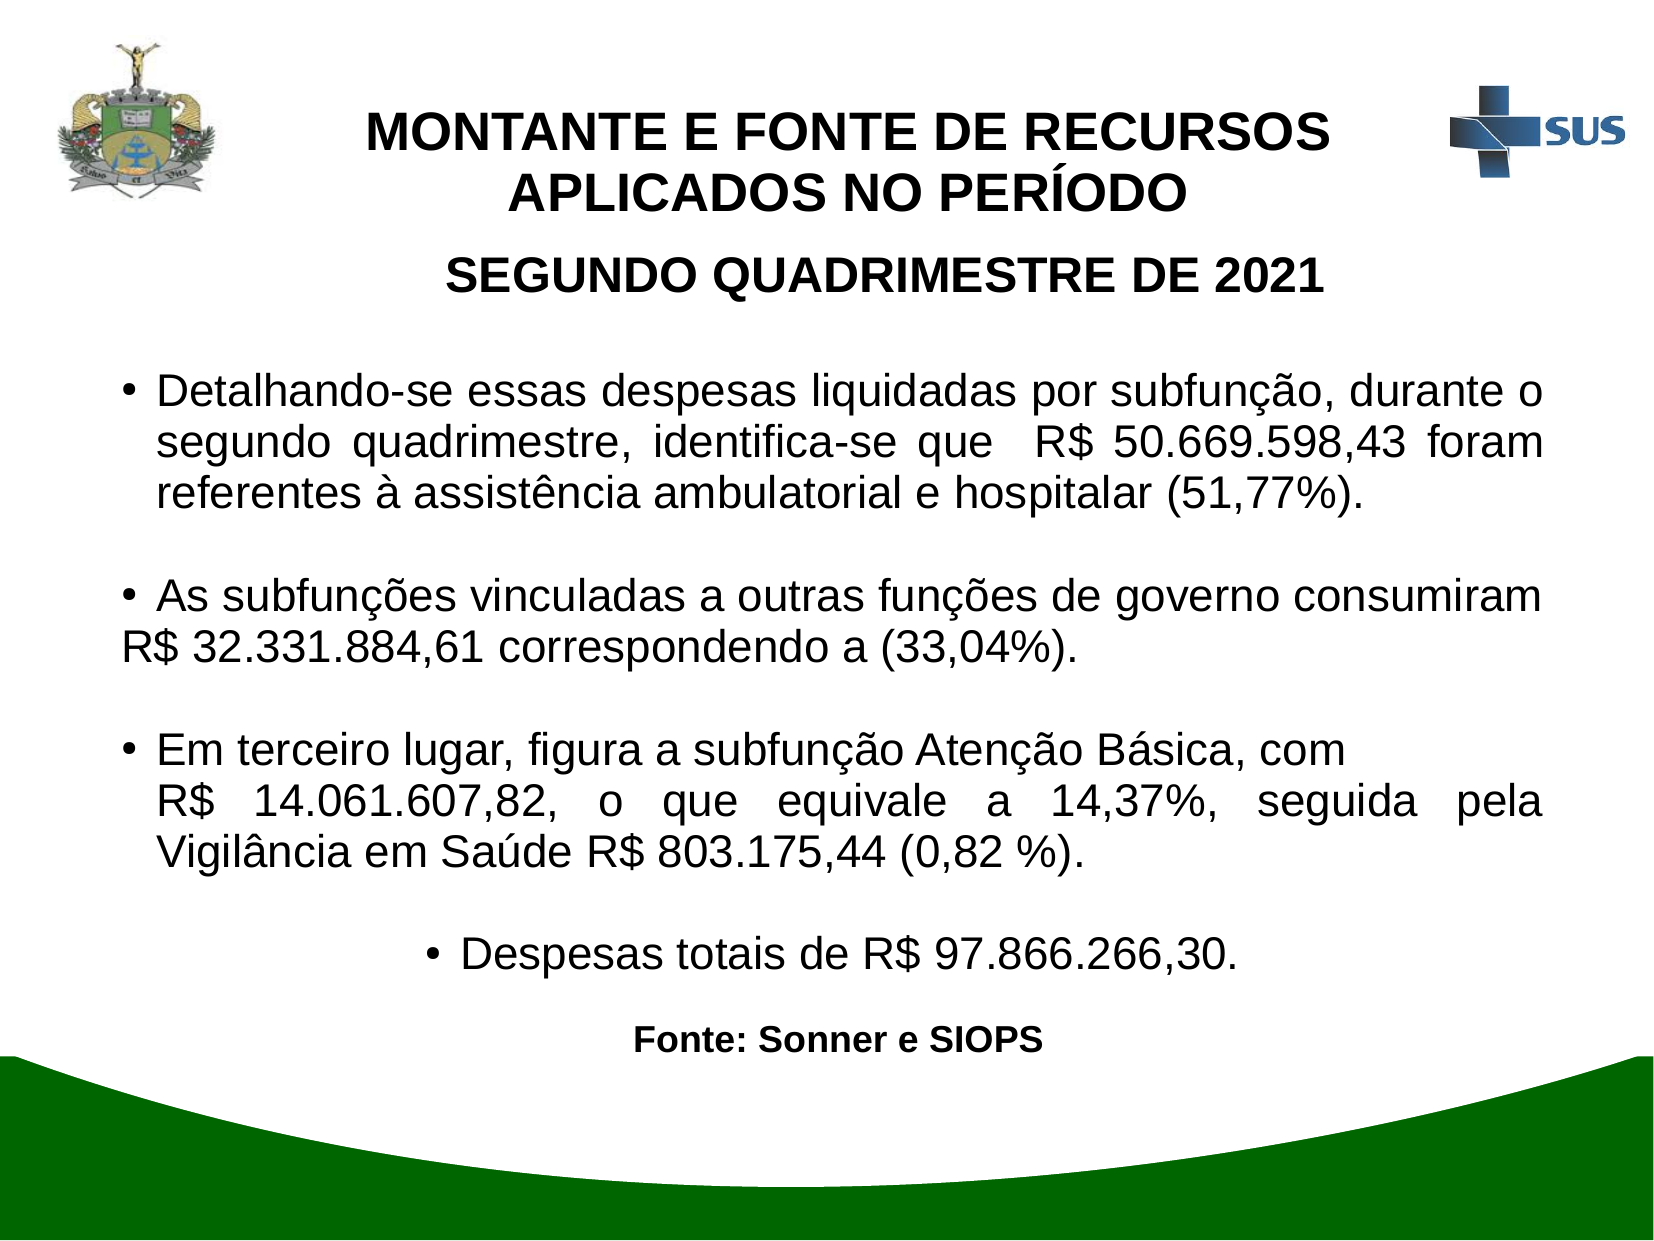

MONTANTE E FONTE DE RECURSOS APLICADOS NO PERÍODO
SEGUNDO QUADRIMESTRE DE 2021
Detalhando-se essas despesas liquidadas por subfunção, durante o segundo quadrimestre, identifica-se que R$ 50.669.598,43 foram referentes à assistência ambulatorial e hospitalar (51,77%).
As subfunções vinculadas a outras funções de governo consumiram
R$ 32.331.884,61 correspondendo a (33,04%).
Em terceiro lugar, figura a subfunção Atenção Básica, com
R$ 14.061.607,82, o que equivale a 14,37%, seguida pela Vigilância em Saúde R$ 803.175,44 (0,82 %).
Despesas totais de R$ 97.866.266,30.
Fonte: Sonner e SIOPS